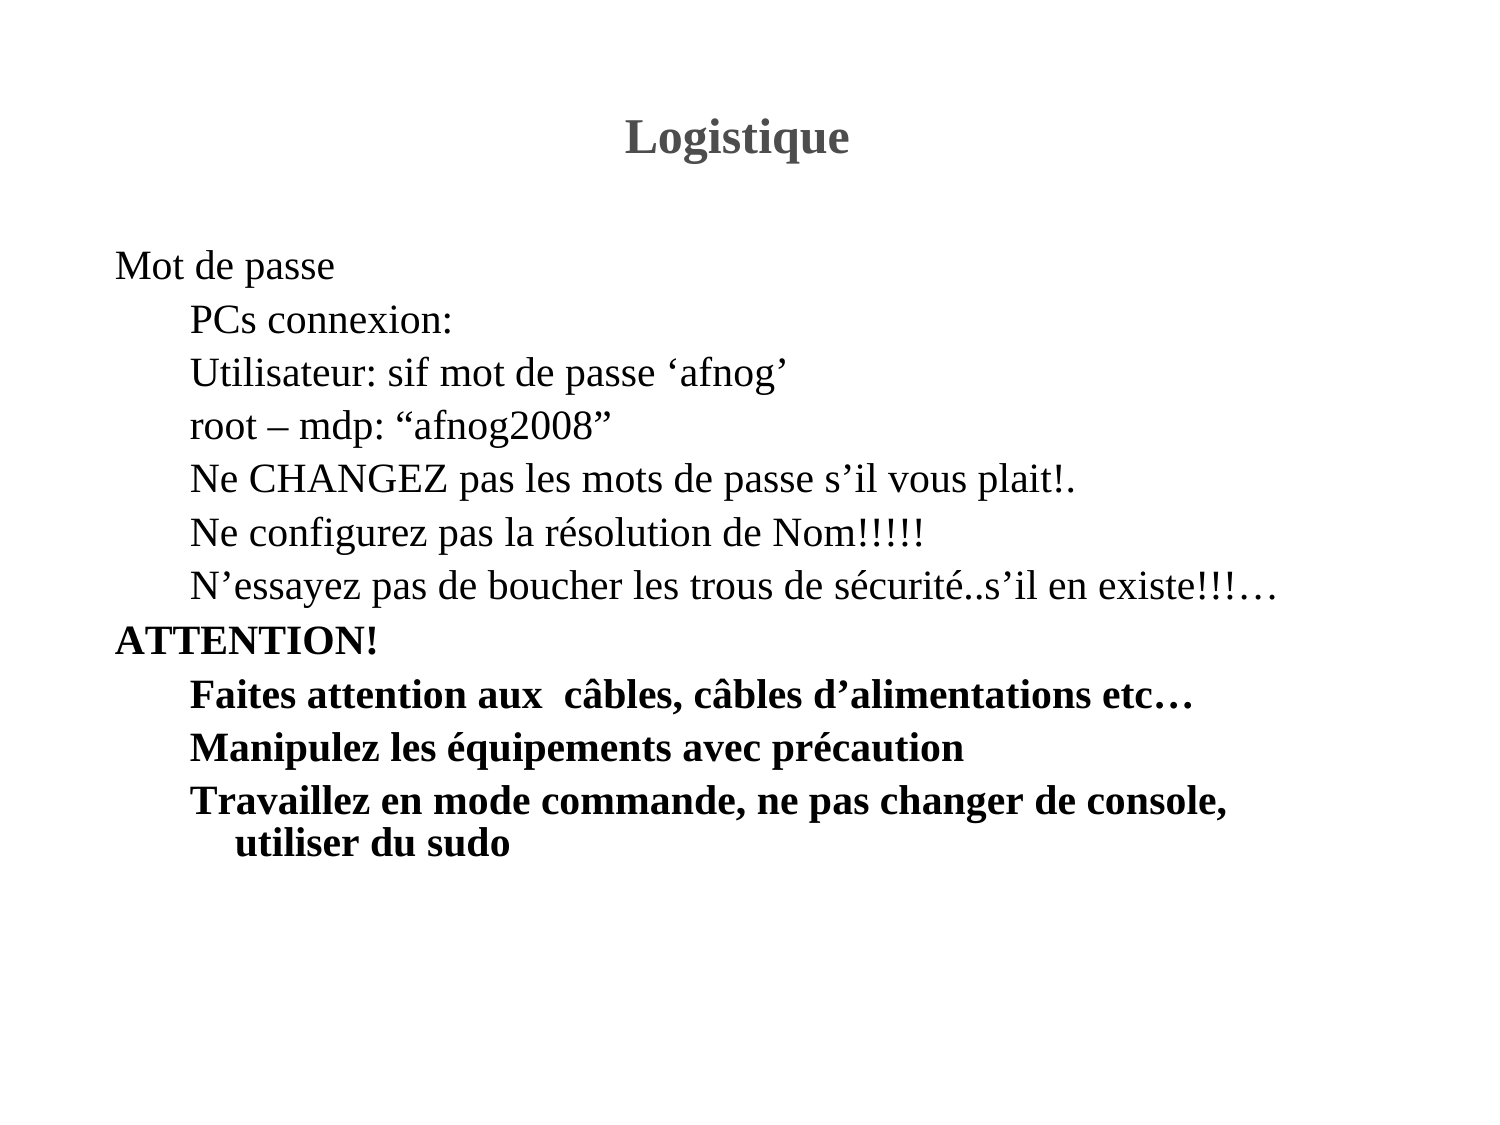

# Logistique
Mot de passe
PCs connexion:
Utilisateur: sif mot de passe ‘afnog’
root – mdp: “afnog2008”
Ne CHANGEZ pas les mots de passe s’il vous plait!.
Ne configurez pas la résolution de Nom!!!!!
N’essayez pas de boucher les trous de sécurité..s’il en existe!!!…
ATTENTION!
Faites attention aux câbles, câbles d’alimentations etc…
Manipulez les équipements avec précaution
Travaillez en mode commande, ne pas changer de console, utiliser du sudo